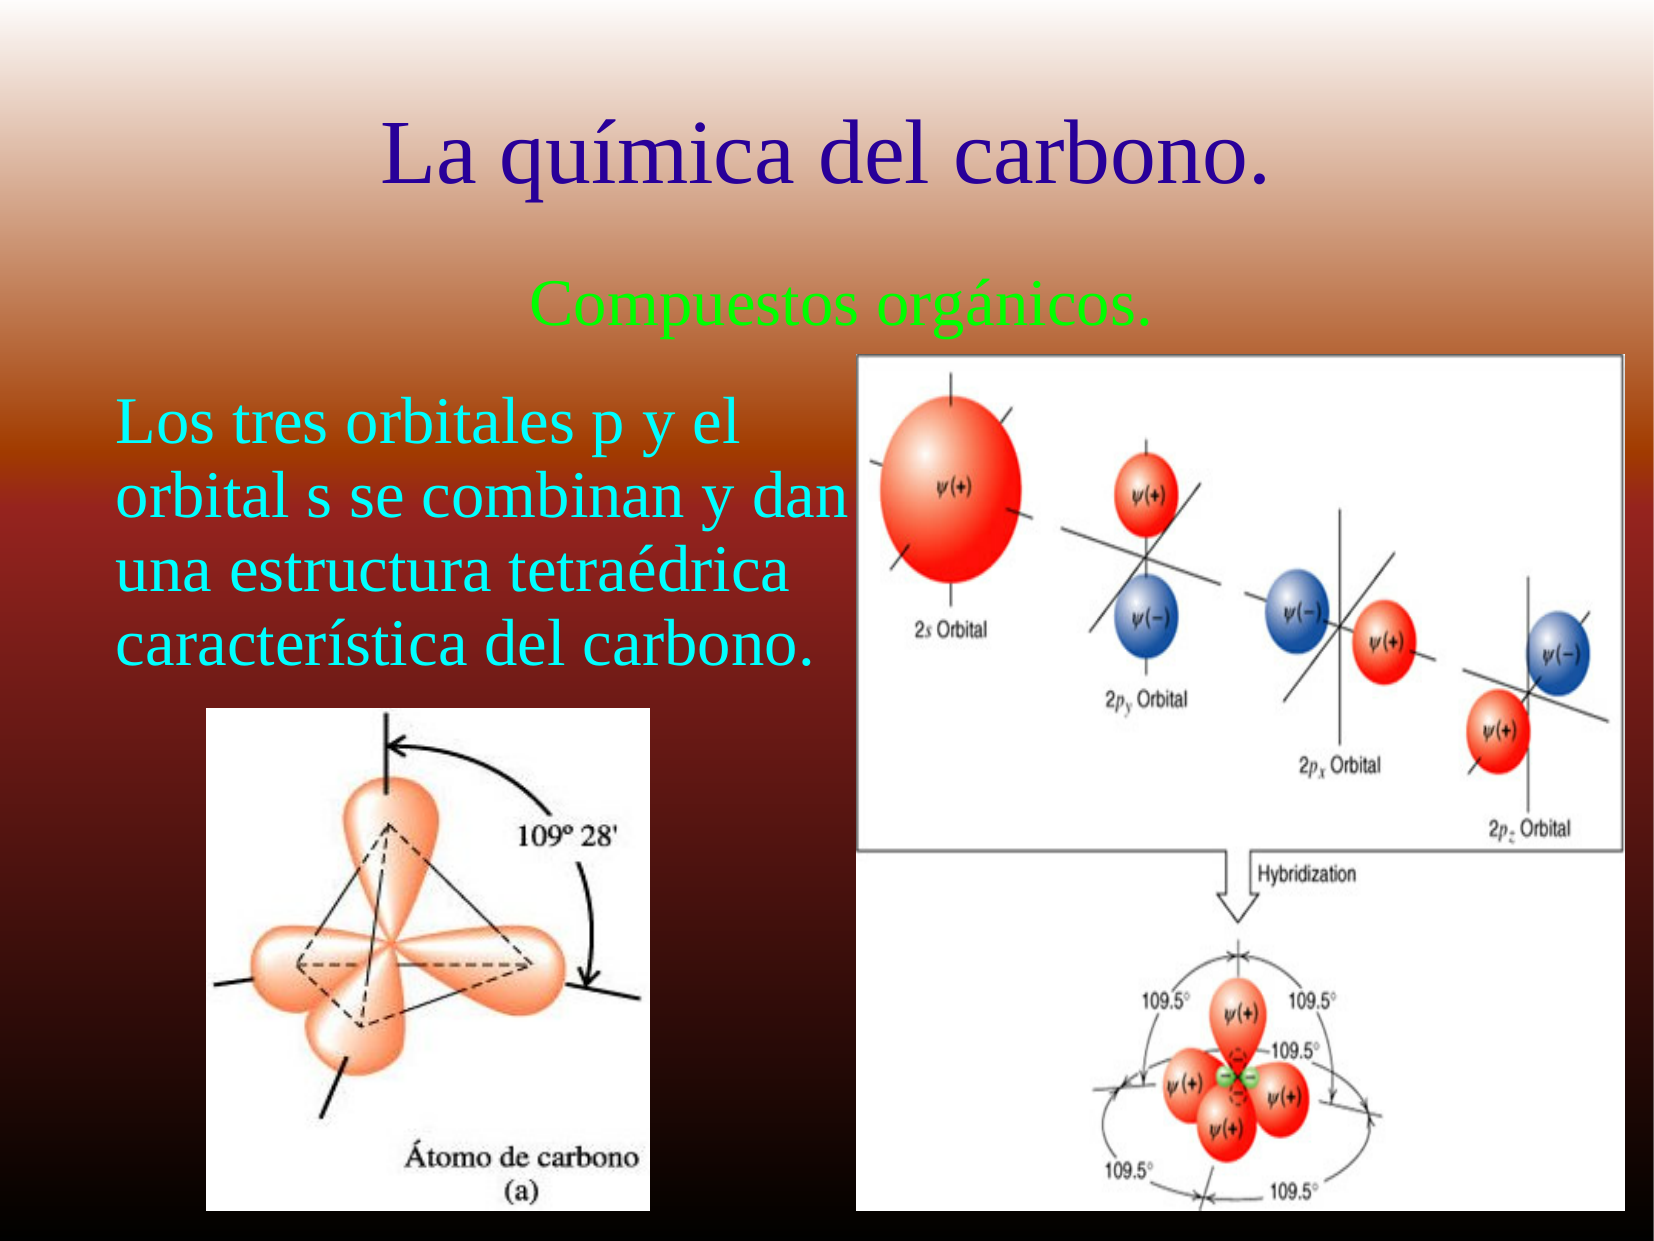

# La química del carbono.
Compuestos orgánicos.
Los tres orbitales p y el orbital s se combinan y dan una estructura tetraédrica característica del carbono.